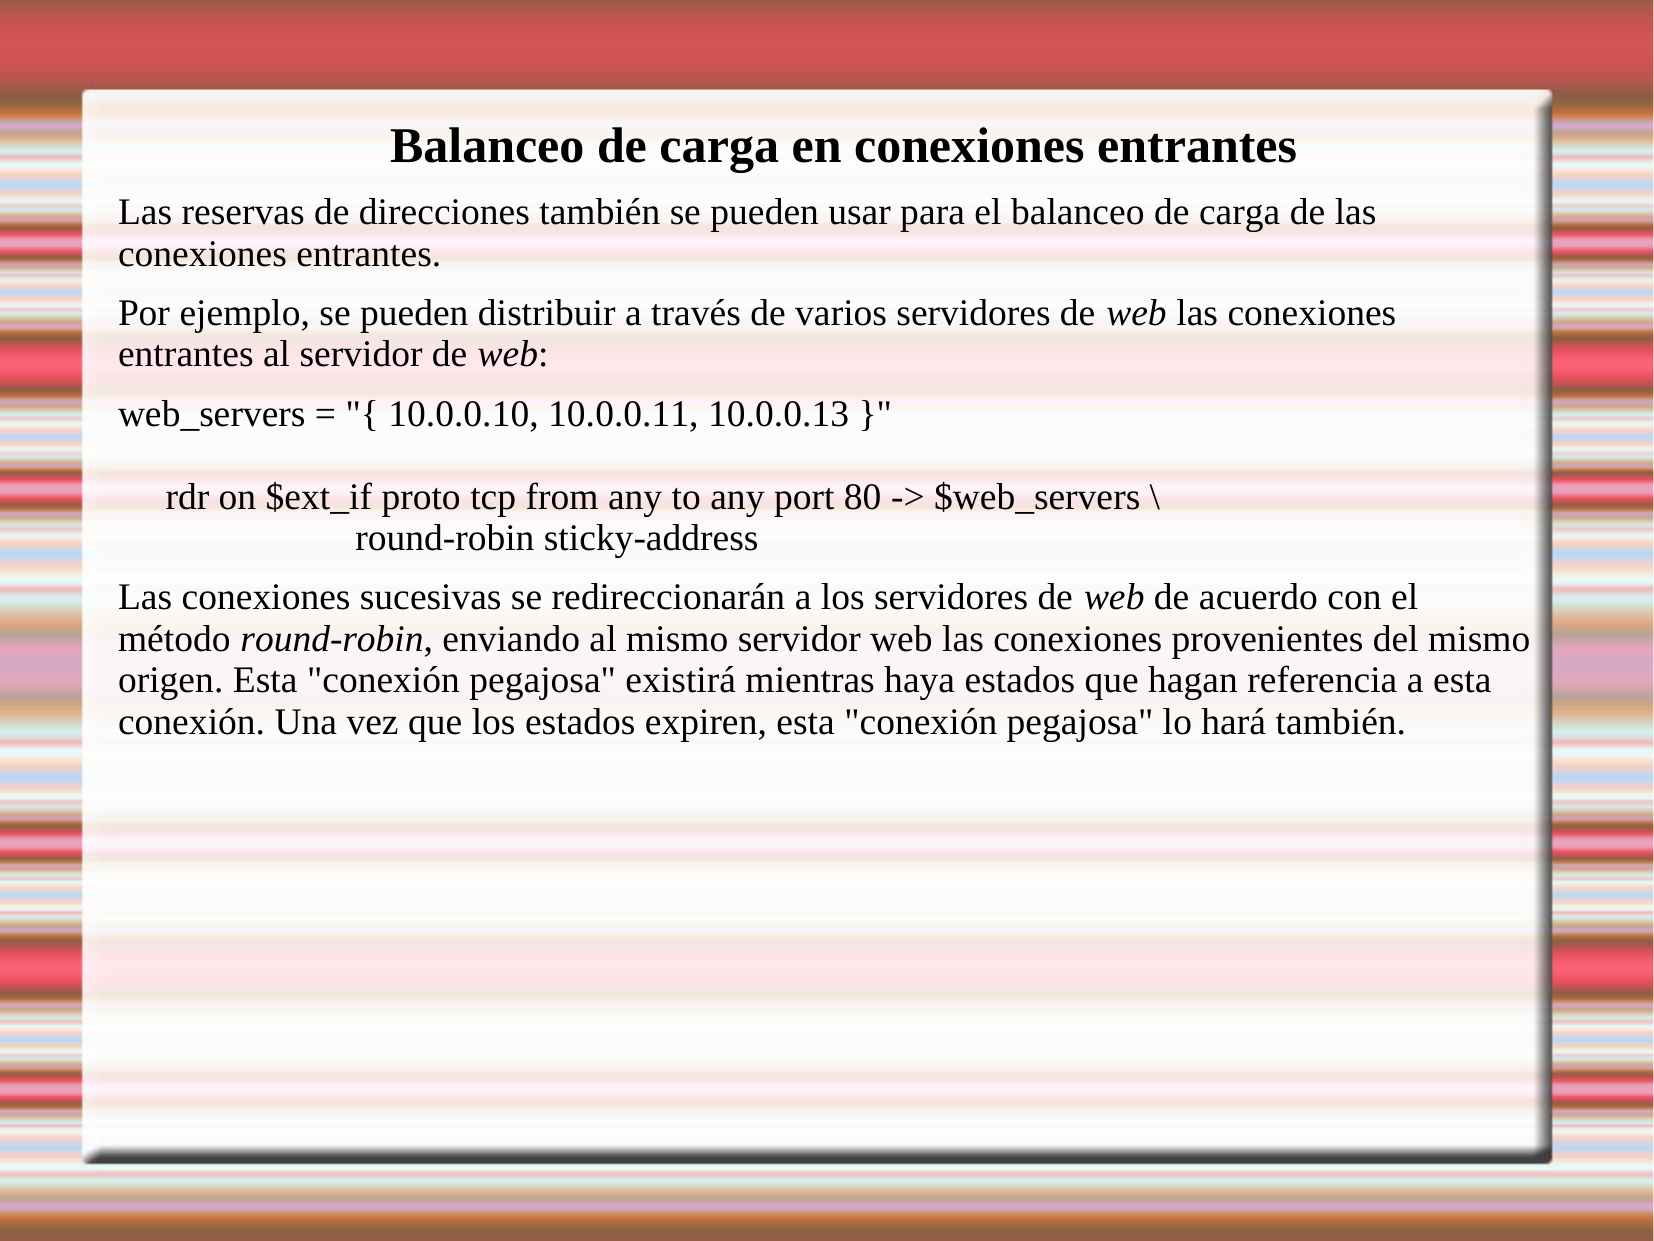

Balanceo de carga en conexiones entrantes
Las reservas de direcciones también se pueden usar para el balanceo de carga de las conexiones entrantes.
Por ejemplo, se pueden distribuir a través de varios servidores de web las conexiones entrantes al servidor de web:
web_servers = "{ 10.0.0.10, 10.0.0.11, 10.0.0.13 }"
 rdr on $ext_if proto tcp from any to any port 80 -> $web_servers \
     round-robin sticky-address
Las conexiones sucesivas se redireccionarán a los servidores de web de acuerdo con el método round-robin, enviando al mismo servidor web las conexiones provenientes del mismo origen. Esta "conexión pegajosa" existirá mientras haya estados que hagan referencia a esta conexión. Una vez que los estados expiren, esta "conexión pegajosa" lo hará también.